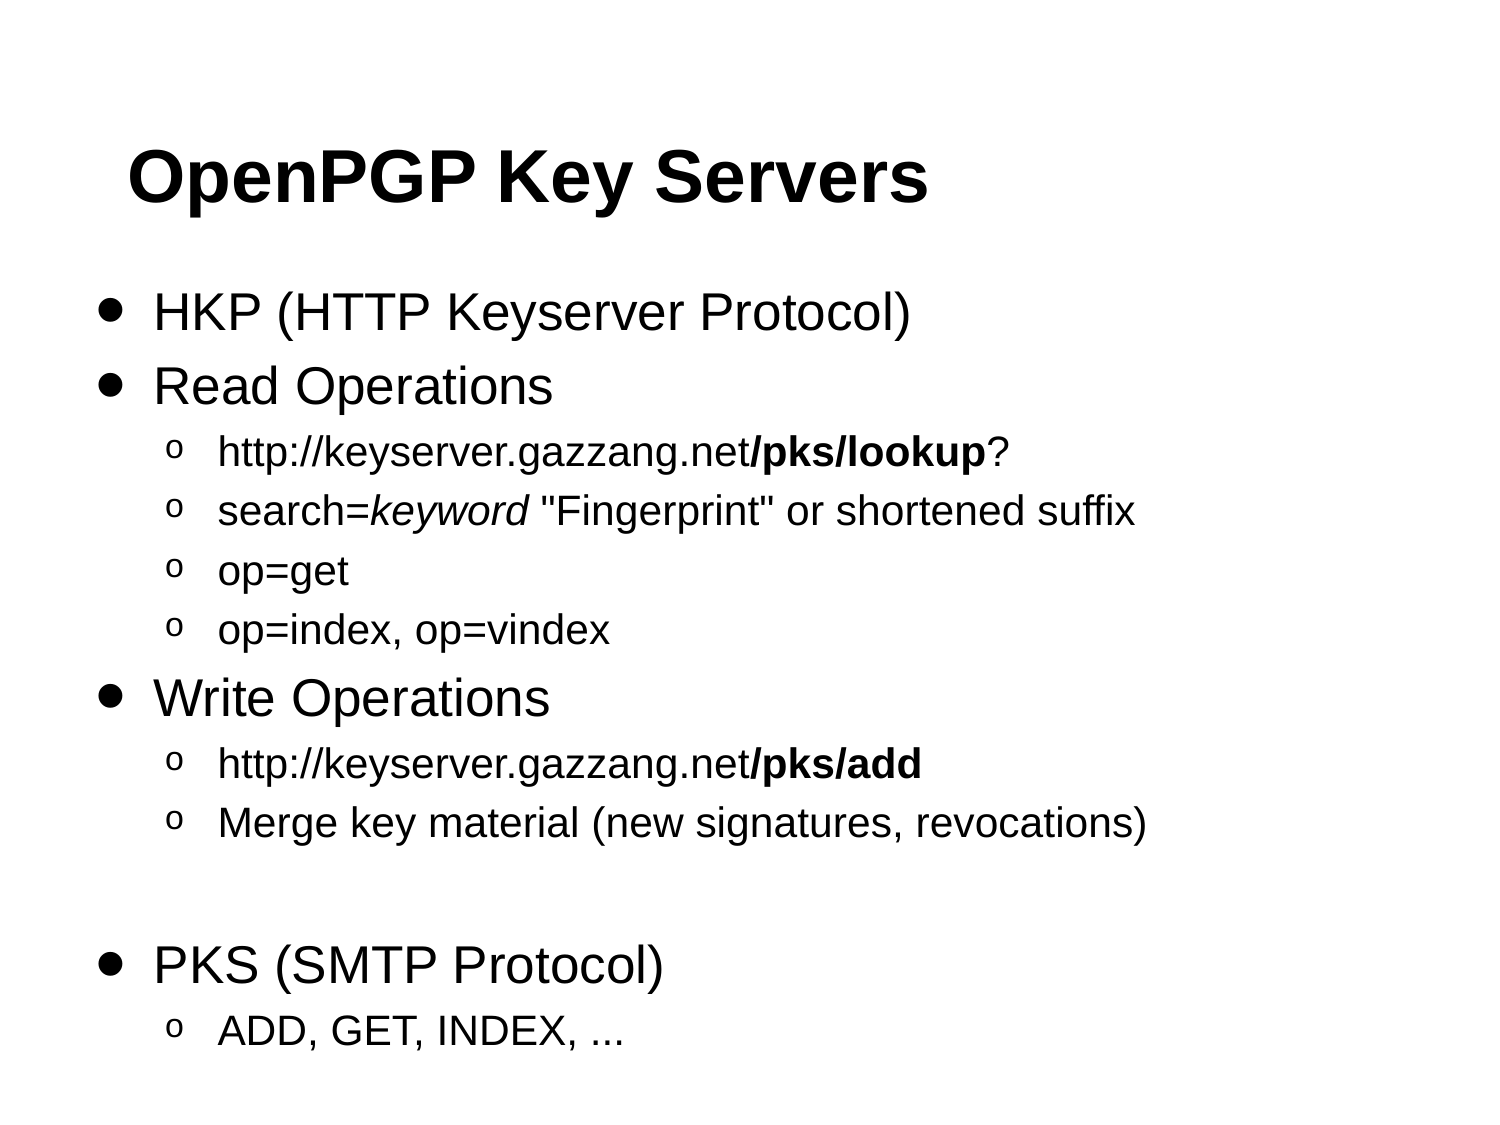

# OpenPGP Key Servers
HKP (HTTP Keyserver Protocol)
Read Operations
http://keyserver.gazzang.net/pks/lookup?
search=keyword "Fingerprint" or shortened suffix
op=get
op=index, op=vindex
Write Operations
http://keyserver.gazzang.net/pks/add
Merge key material (new signatures, revocations)
PKS (SMTP Protocol)
ADD, GET, INDEX, ...